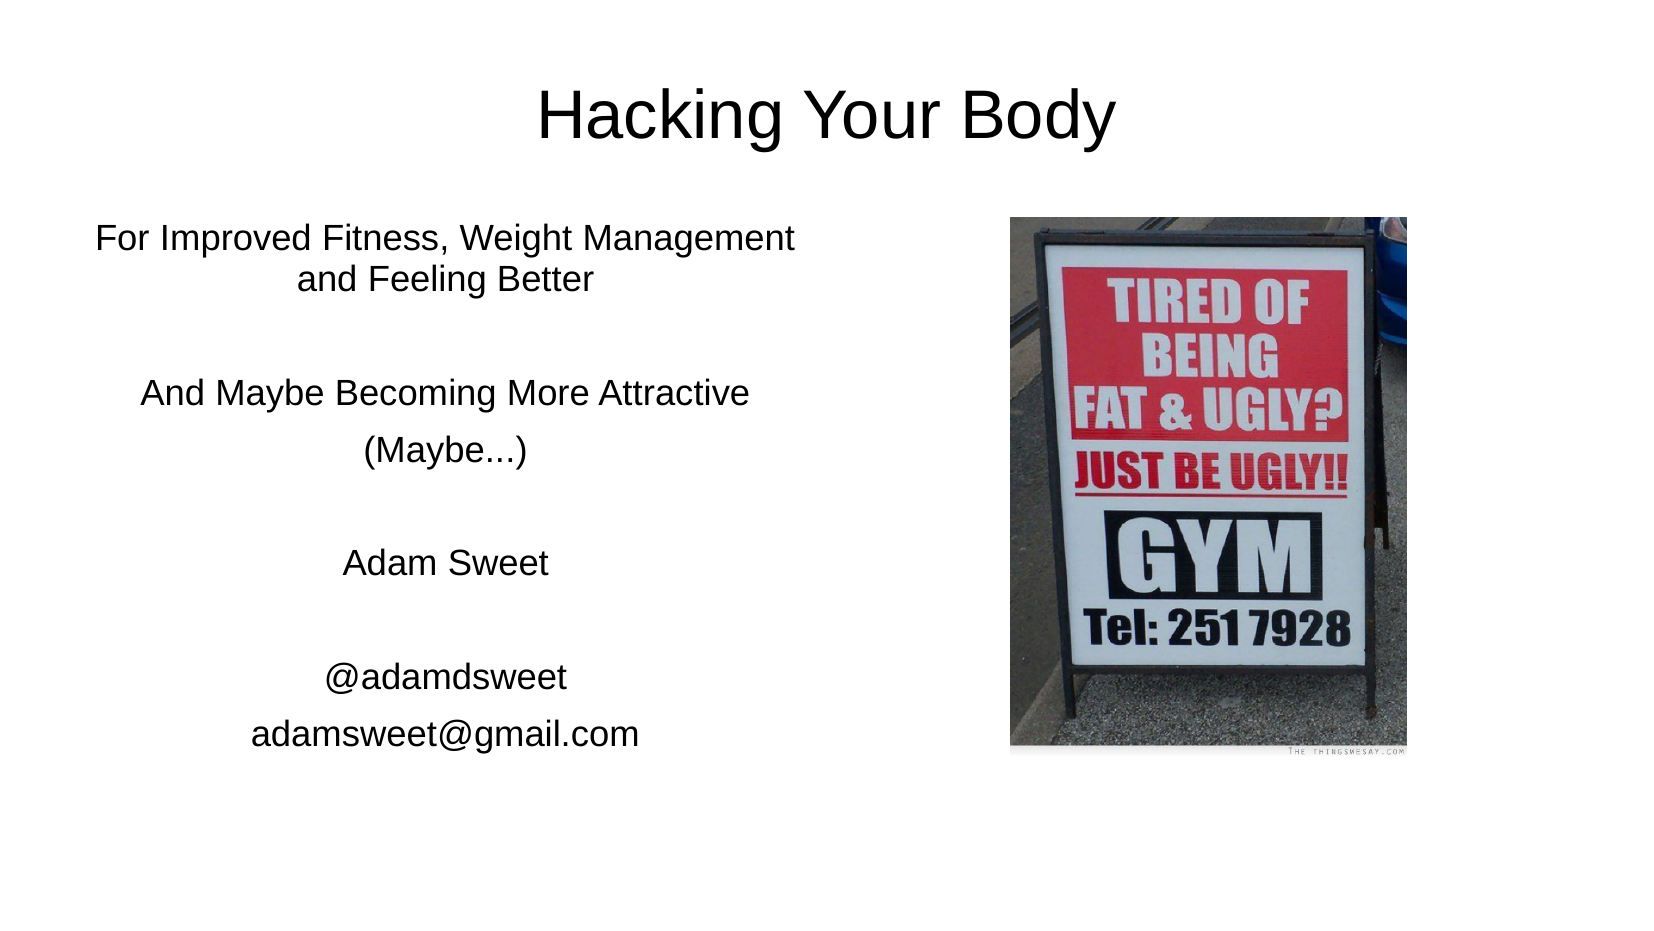

# Hacking Your Body
For Improved Fitness, Weight Management and Feeling Better
And Maybe Becoming More Attractive
(Maybe...)
Adam Sweet
@adamdsweet
adamsweet@gmail.com